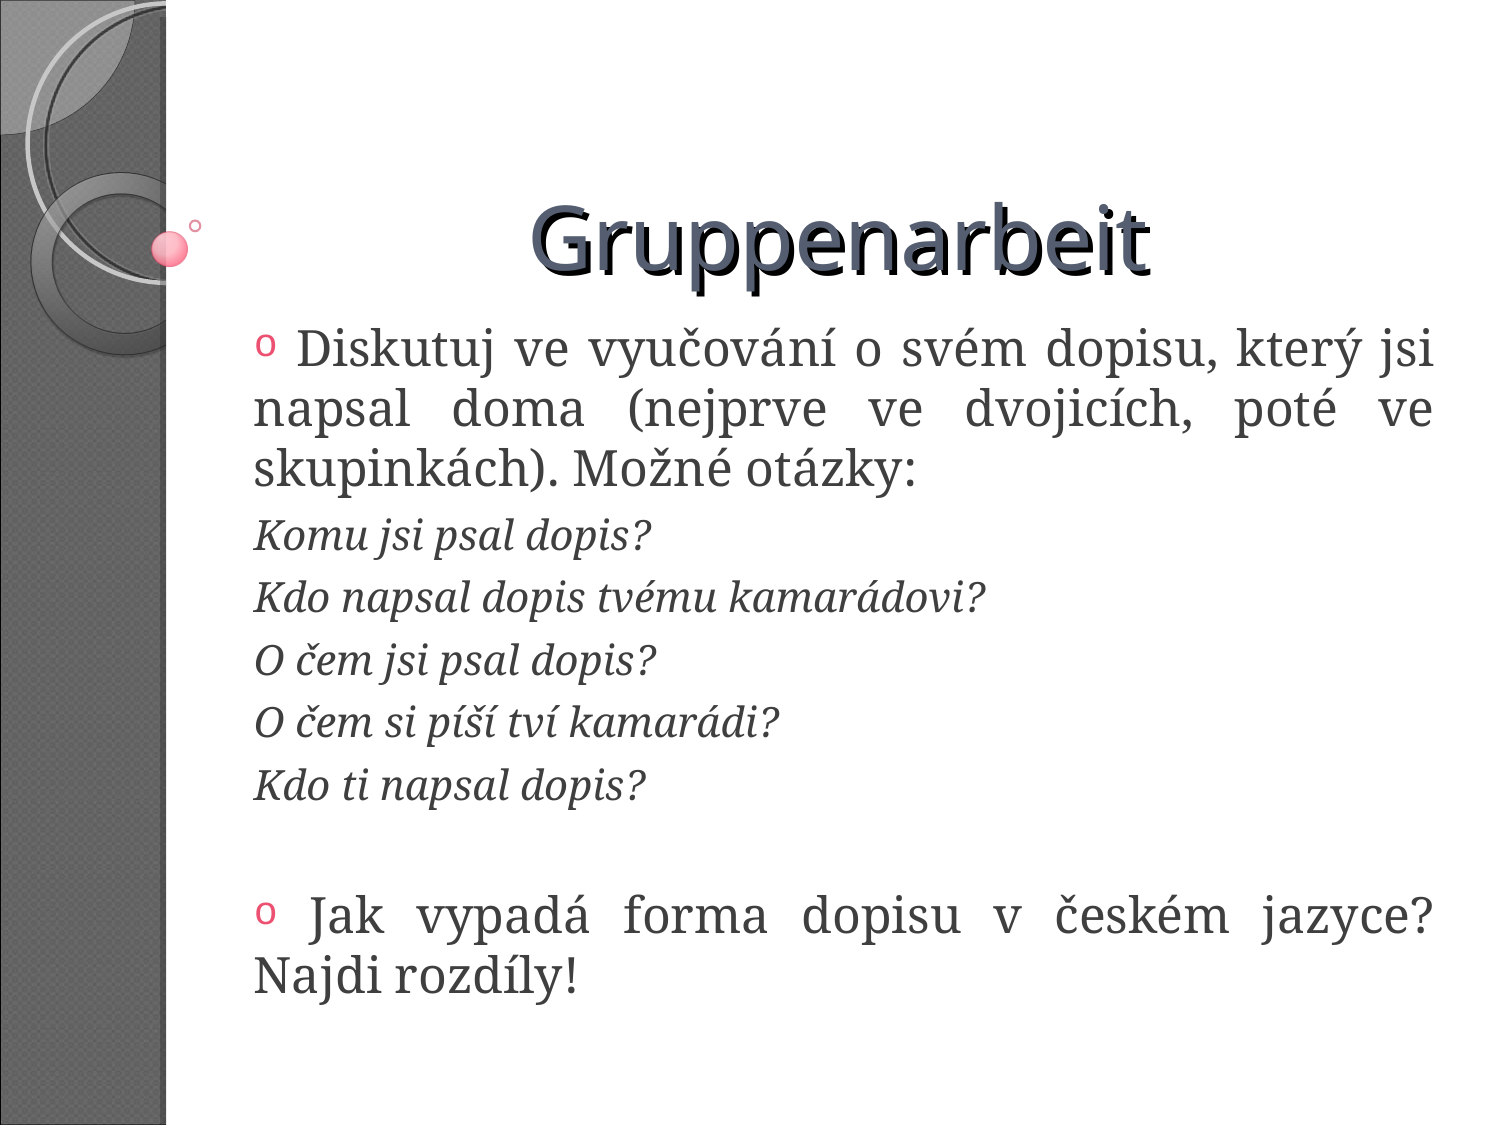

# Gruppenarbeit
 Diskutuj ve vyučování o svém dopisu, který jsi napsal doma (nejprve ve dvojicích, poté ve skupinkách). Možné otázky:
Komu jsi psal dopis?
Kdo napsal dopis tvému kamarádovi?
O čem jsi psal dopis?
O čem si píší tví kamarádi?
Kdo ti napsal dopis?
 Jak vypadá forma dopisu v českém jazyce? Najdi rozdíly!